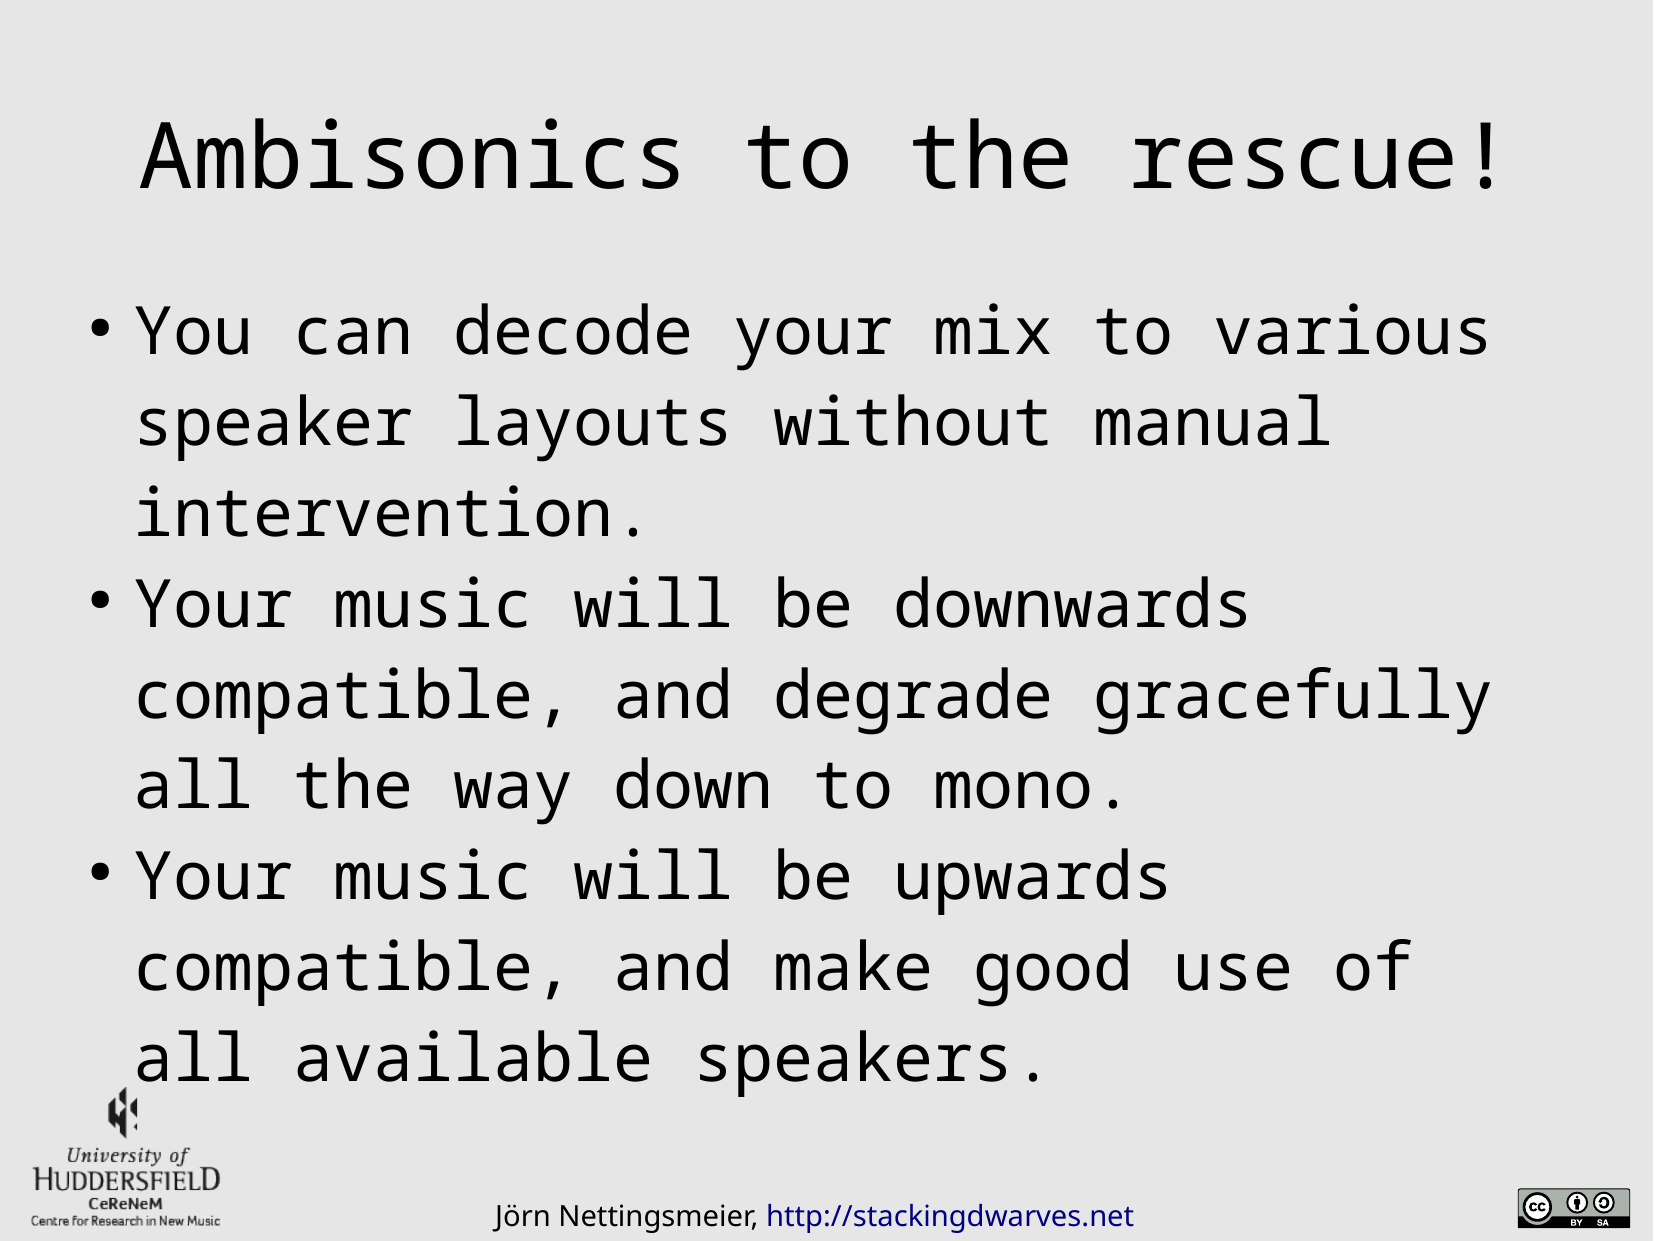

# Ambisonics to the rescue!
You can decode your mix to various speaker layouts without manual intervention.
Your music will be downwards compatible, and degrade gracefully all the way down to mono.
Your music will be upwards compatible, and make good use of all available speakers.